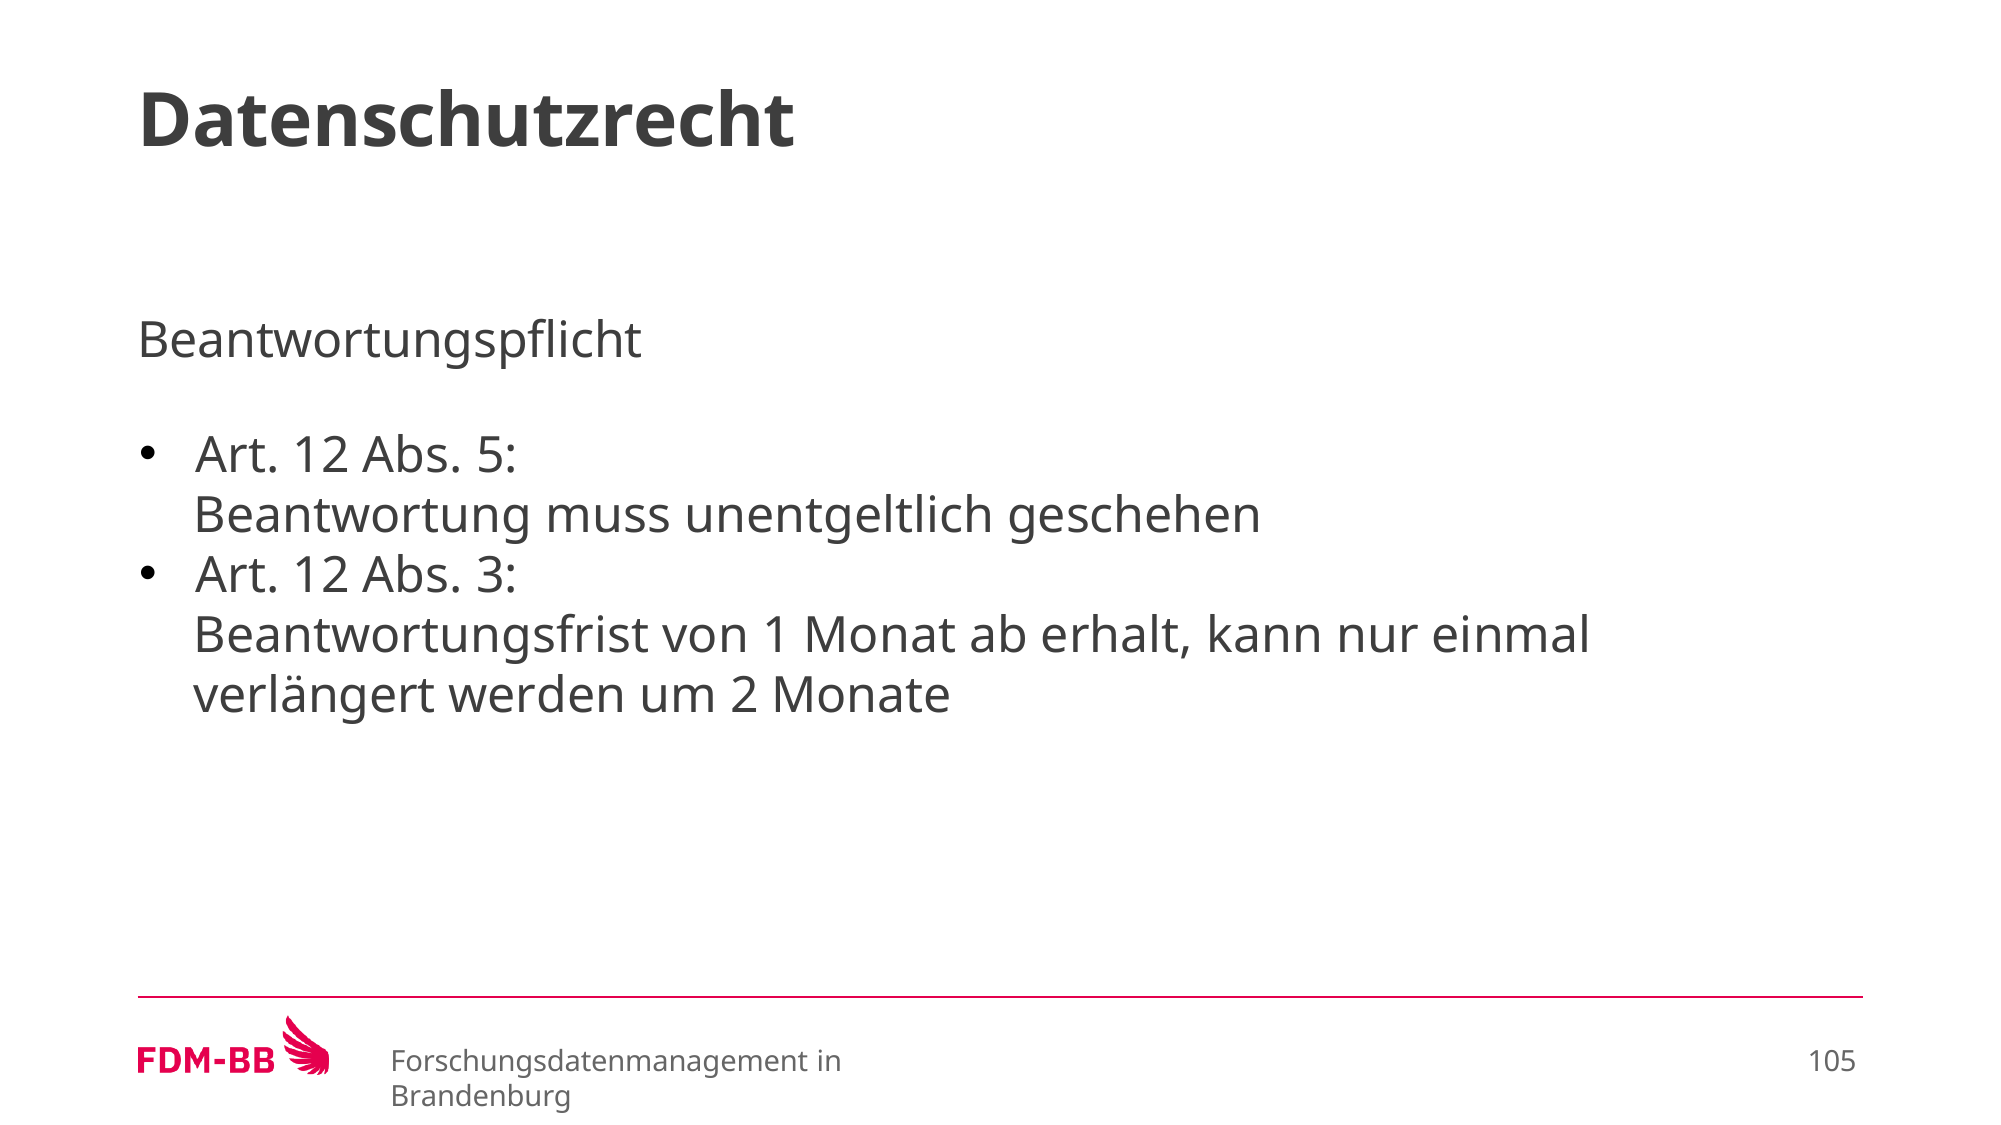

# Datenschutzrecht
Beantwortungspflicht
Art. 12 Abs. 5:
Beantwortung muss unentgeltlich geschehen
Art. 12 Abs. 3:
Beantwortungsfrist von 1 Monat ab erhalt, kann nur einmal verlängert werden um 2 Monate
Forschungsdatenmanagement in Brandenburg
105